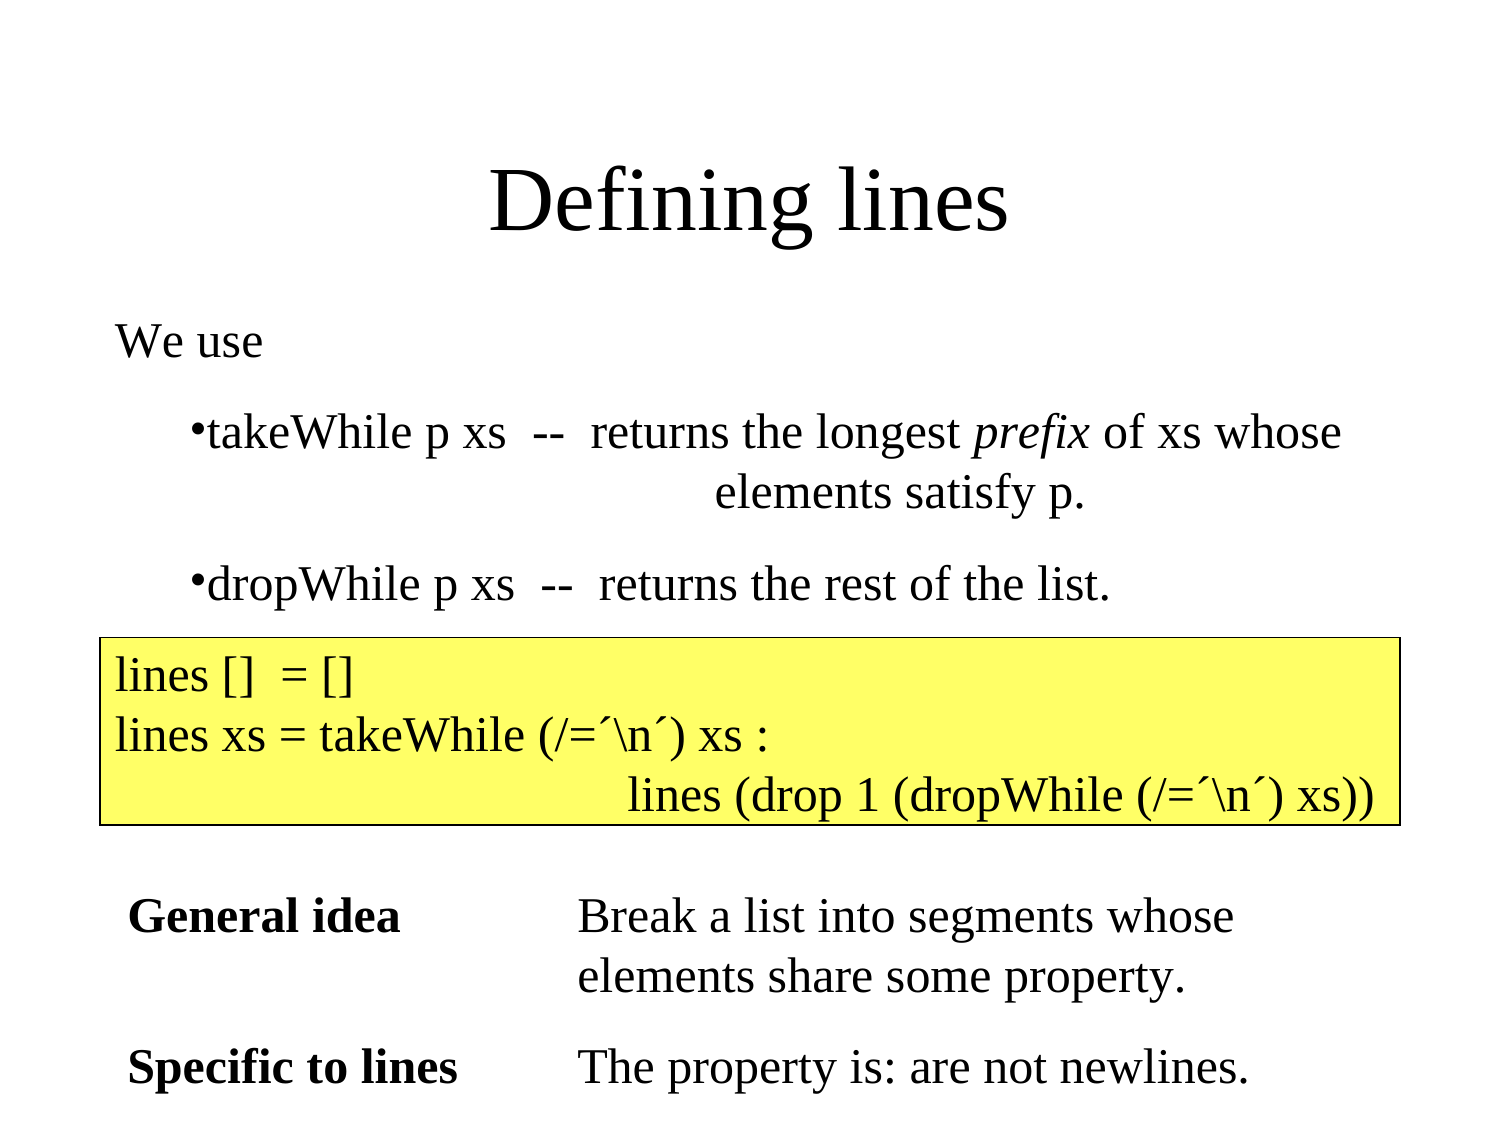

# Defining lines
We use
takeWhile p xs -- returns the longest prefix of xs whose 				elements satisfy p.
dropWhile p xs -- returns the rest of the list.
lines [] = []
lines xs = takeWhile (/=´\n´) xs :
		 lines (drop 1 (dropWhile (/=´\n´) xs))
General idea		Break a list into segments whose 				elements share some property.
Specific to lines	The property is: are not newlines.